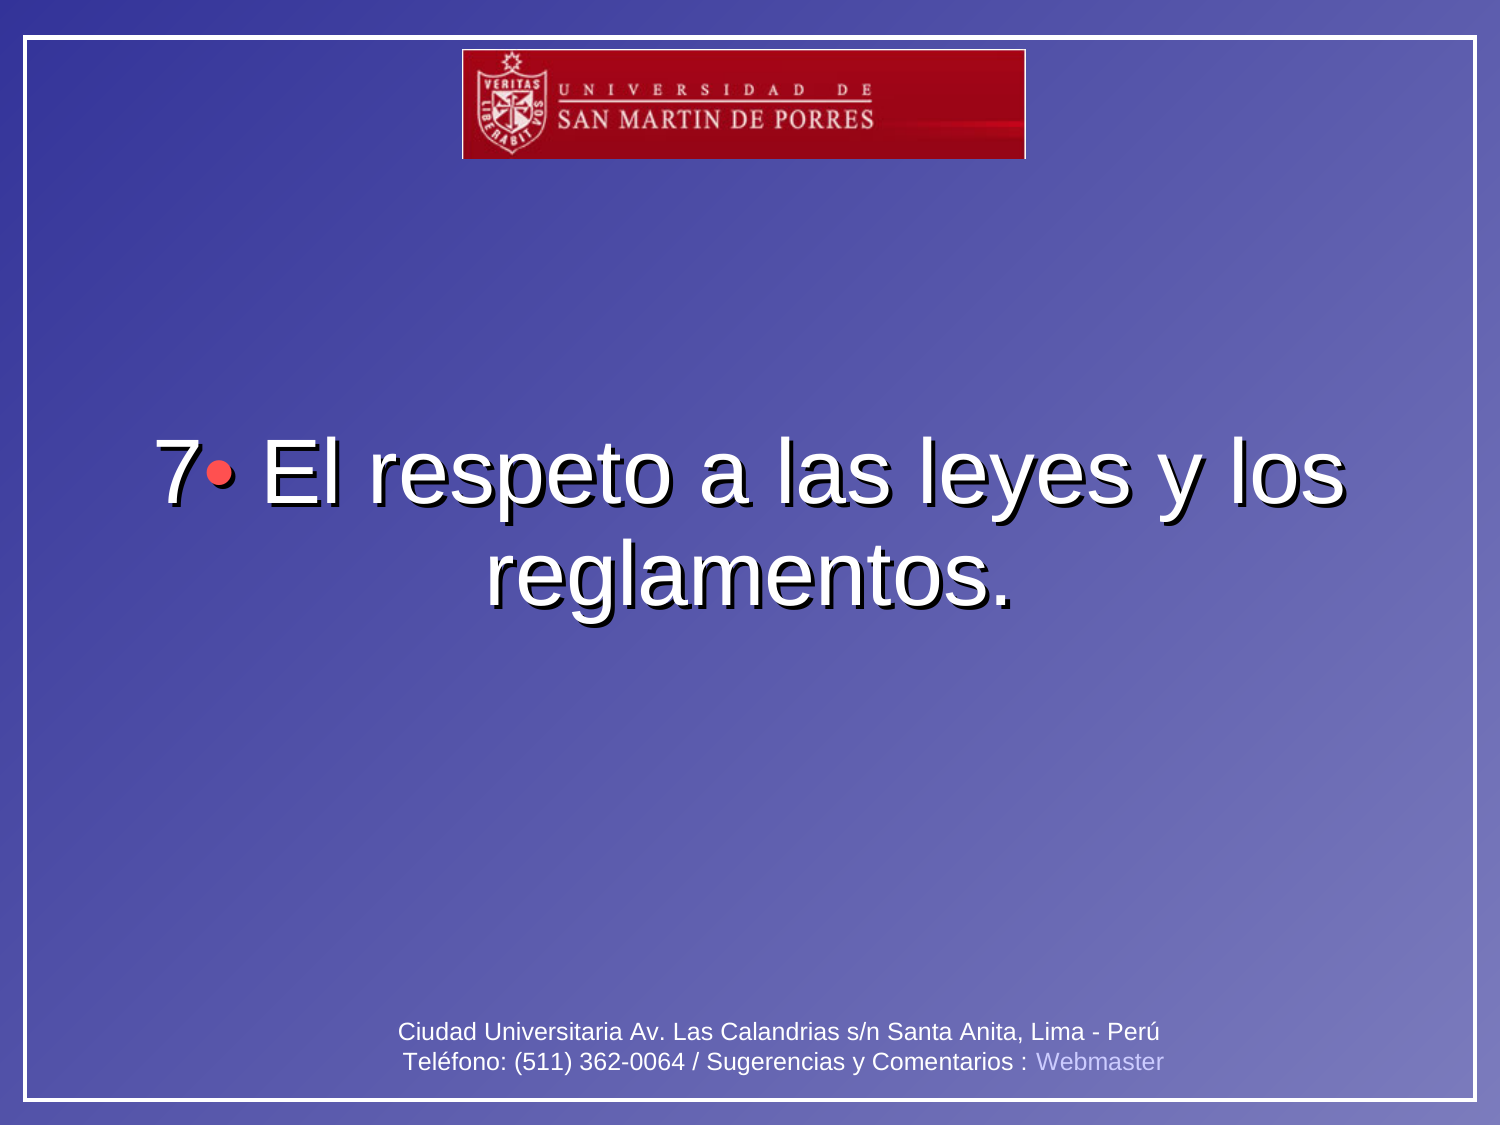

# 7• El respeto a las leyes y los reglamentos.